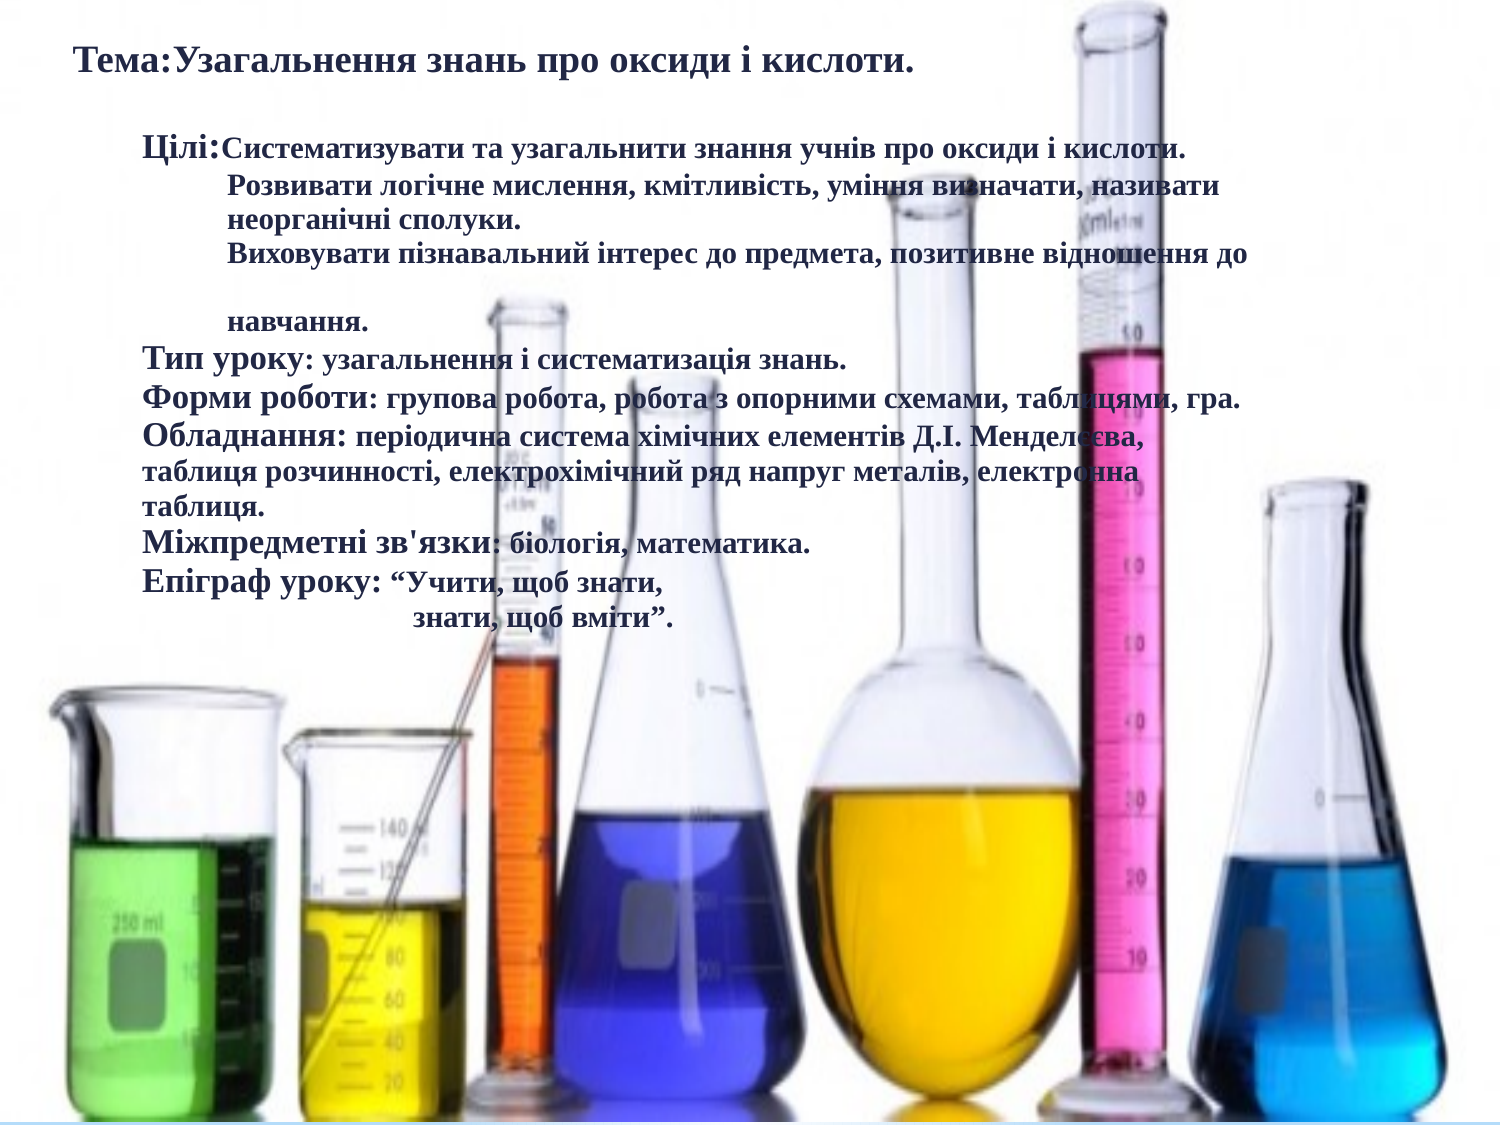

# Тема:Узагальнення знань про оксиди і кислоти.   Цілі:Систематизувати та узагальнити знання учнів про оксиди і кислоти. Розвивати логічне мислення, кмітливість, уміння визначати, називати неорганічні сполуки. Виховувати пізнавальний інтерес до предмета, позитивне відношення до навчання. Тип уроку: узагальнення і систематизація знань. Форми роботи: групова робота, робота з опорними схемами, таблицями, гра. Обладнання: періодична система хімічних елементів Д.І. Менделєєва, таблиця розчинності, електрохімічний ряд напруг металів, електронна таблиця. Міжпредметні зв'язки: біологія, математика. Епіграф уроку: “Учити, щоб знати, знати, щоб вміти”.